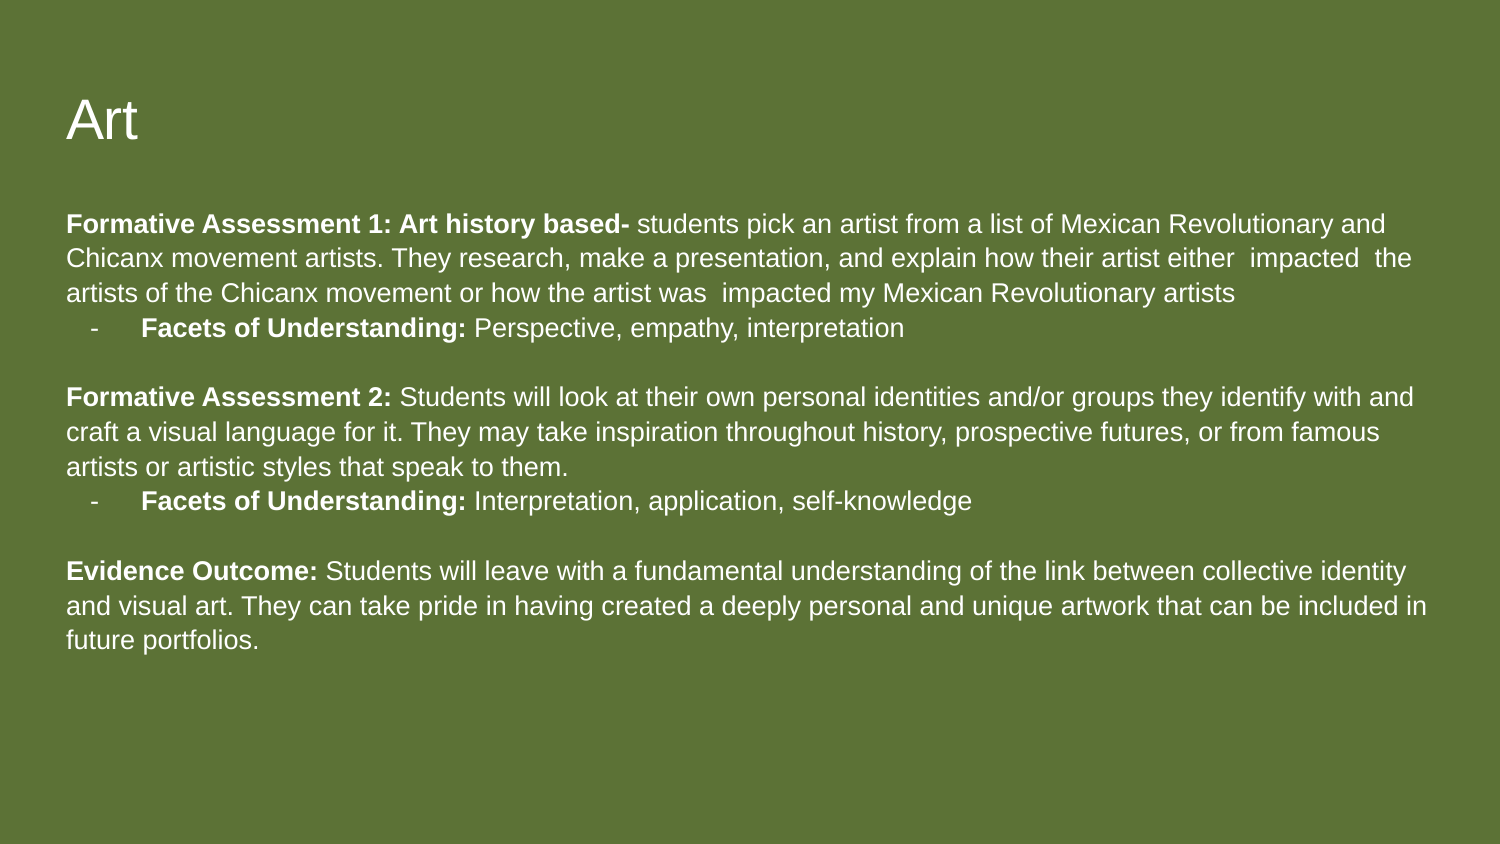

# Art
Formative Assessment 1: Art history based- students pick an artist from a list of Mexican Revolutionary and Chicanx movement artists. They research, make a presentation, and explain how their artist either impacted the artists of the Chicanx movement or how the artist was impacted my Mexican Revolutionary artists
Facets of Understanding: Perspective, empathy, interpretation
Formative Assessment 2: Students will look at their own personal identities and/or groups they identify with and craft a visual language for it. They may take inspiration throughout history, prospective futures, or from famous artists or artistic styles that speak to them.
Facets of Understanding: Interpretation, application, self-knowledge
Evidence Outcome: Students will leave with a fundamental understanding of the link between collective identity and visual art. They can take pride in having created a deeply personal and unique artwork that can be included in future portfolios.